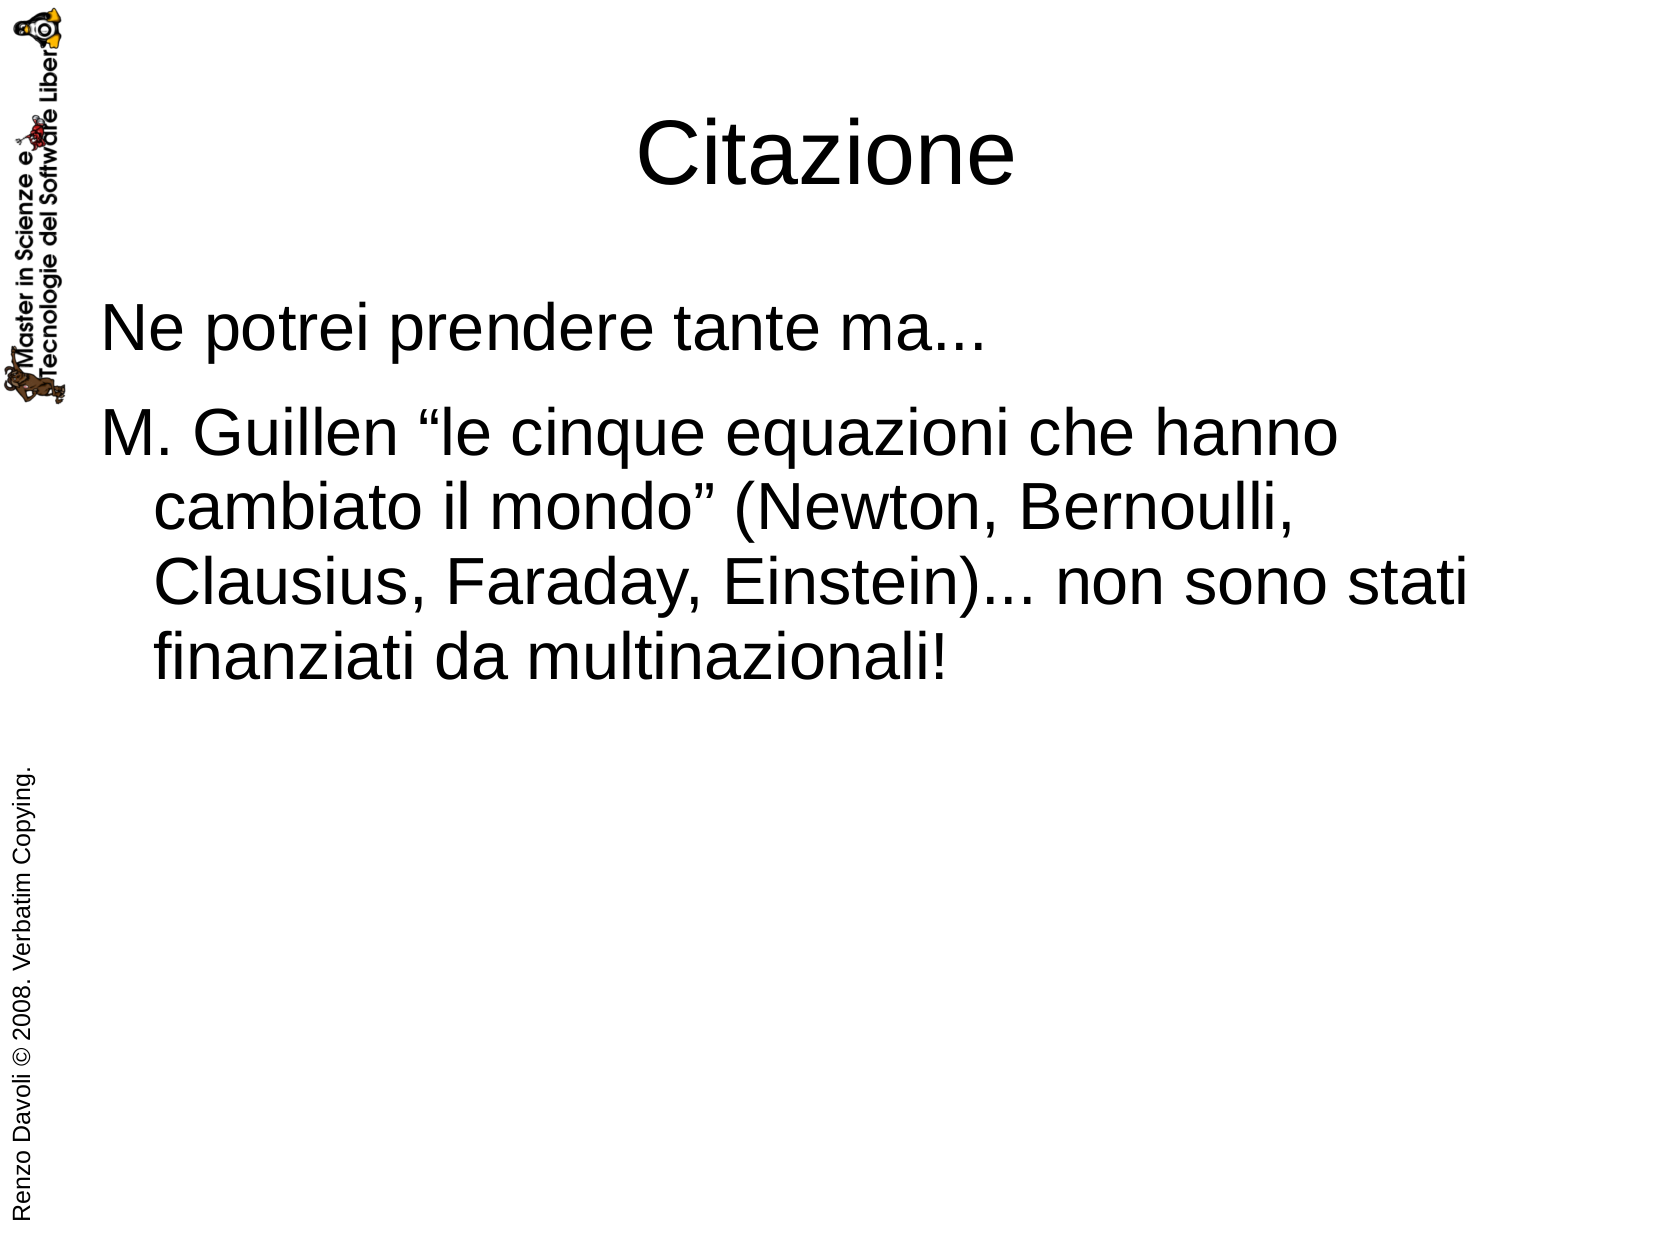

# Citazione
Ne potrei prendere tante ma...
M. Guillen “le cinque equazioni che hanno cambiato il mondo” (Newton, Bernoulli, Clausius, Faraday, Einstein)... non sono stati finanziati da multinazionali!